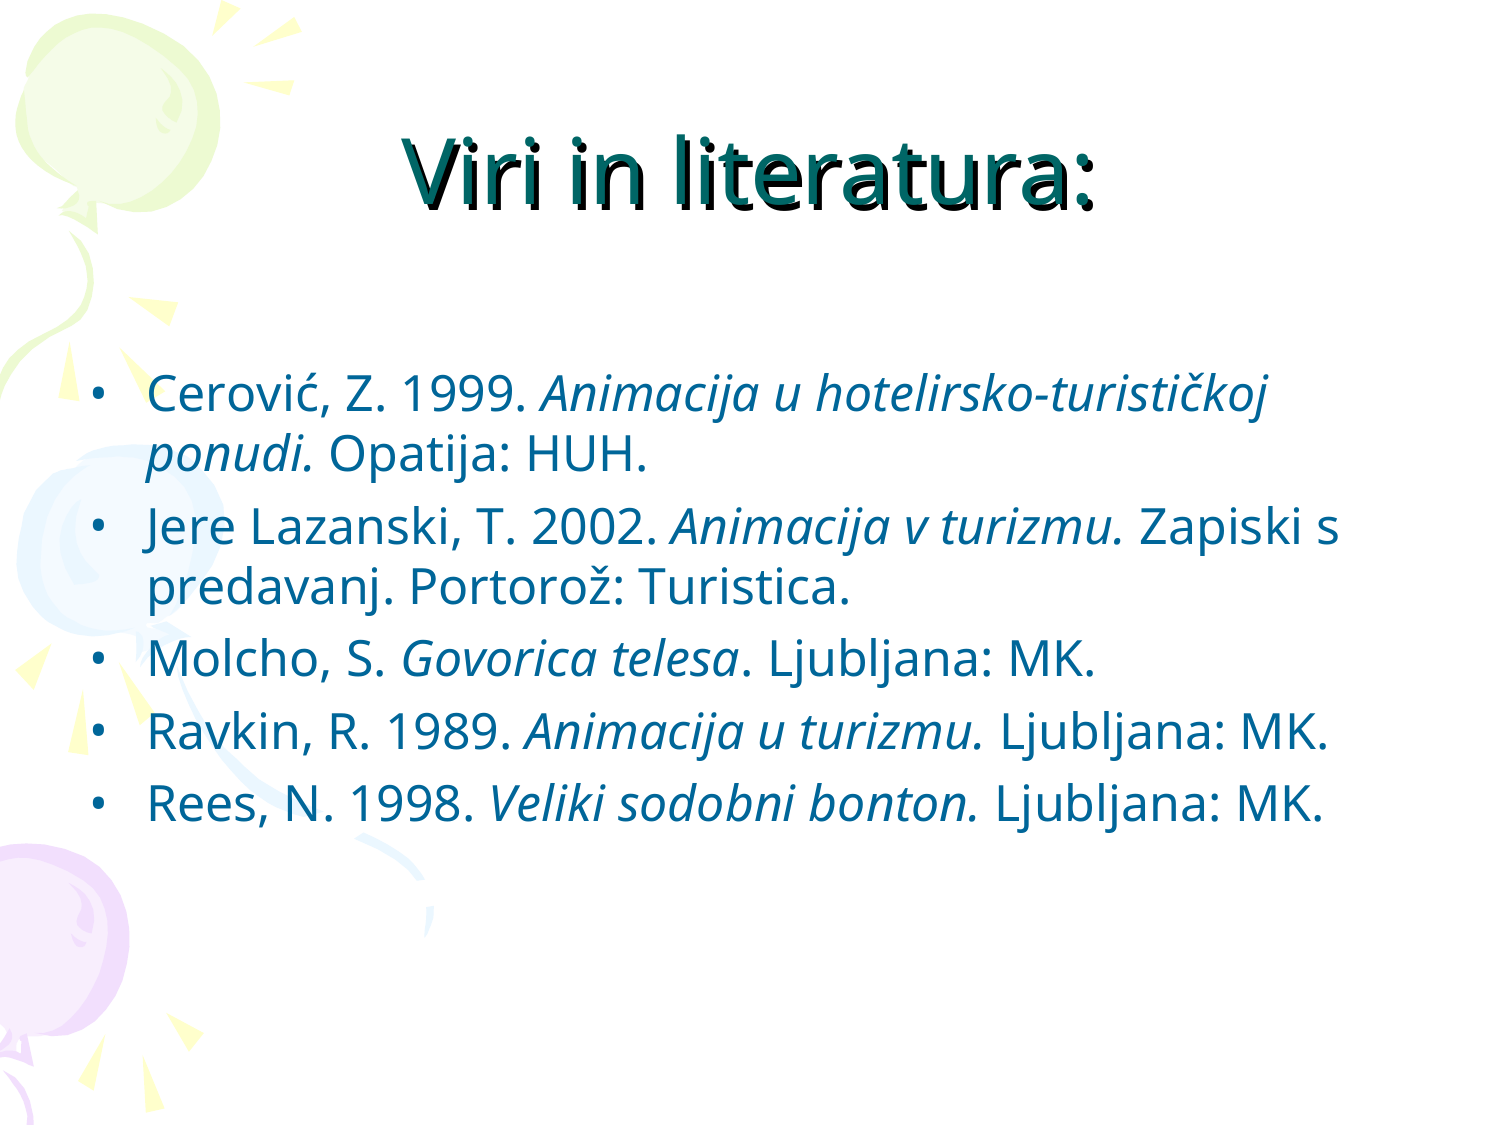

# Viri in literatura:
Cerović, Z. 1999. Animacija u hotelirsko-turističkoj ponudi. Opatija: HUH.
Jere Lazanski, T. 2002. Animacija v turizmu. Zapiski s predavanj. Portorož: Turistica.
Molcho, S. Govorica telesa. Ljubljana: MK.
Ravkin, R. 1989. Animacija u turizmu. Ljubljana: MK.
Rees, N. 1998. Veliki sodobni bonton. Ljubljana: MK.